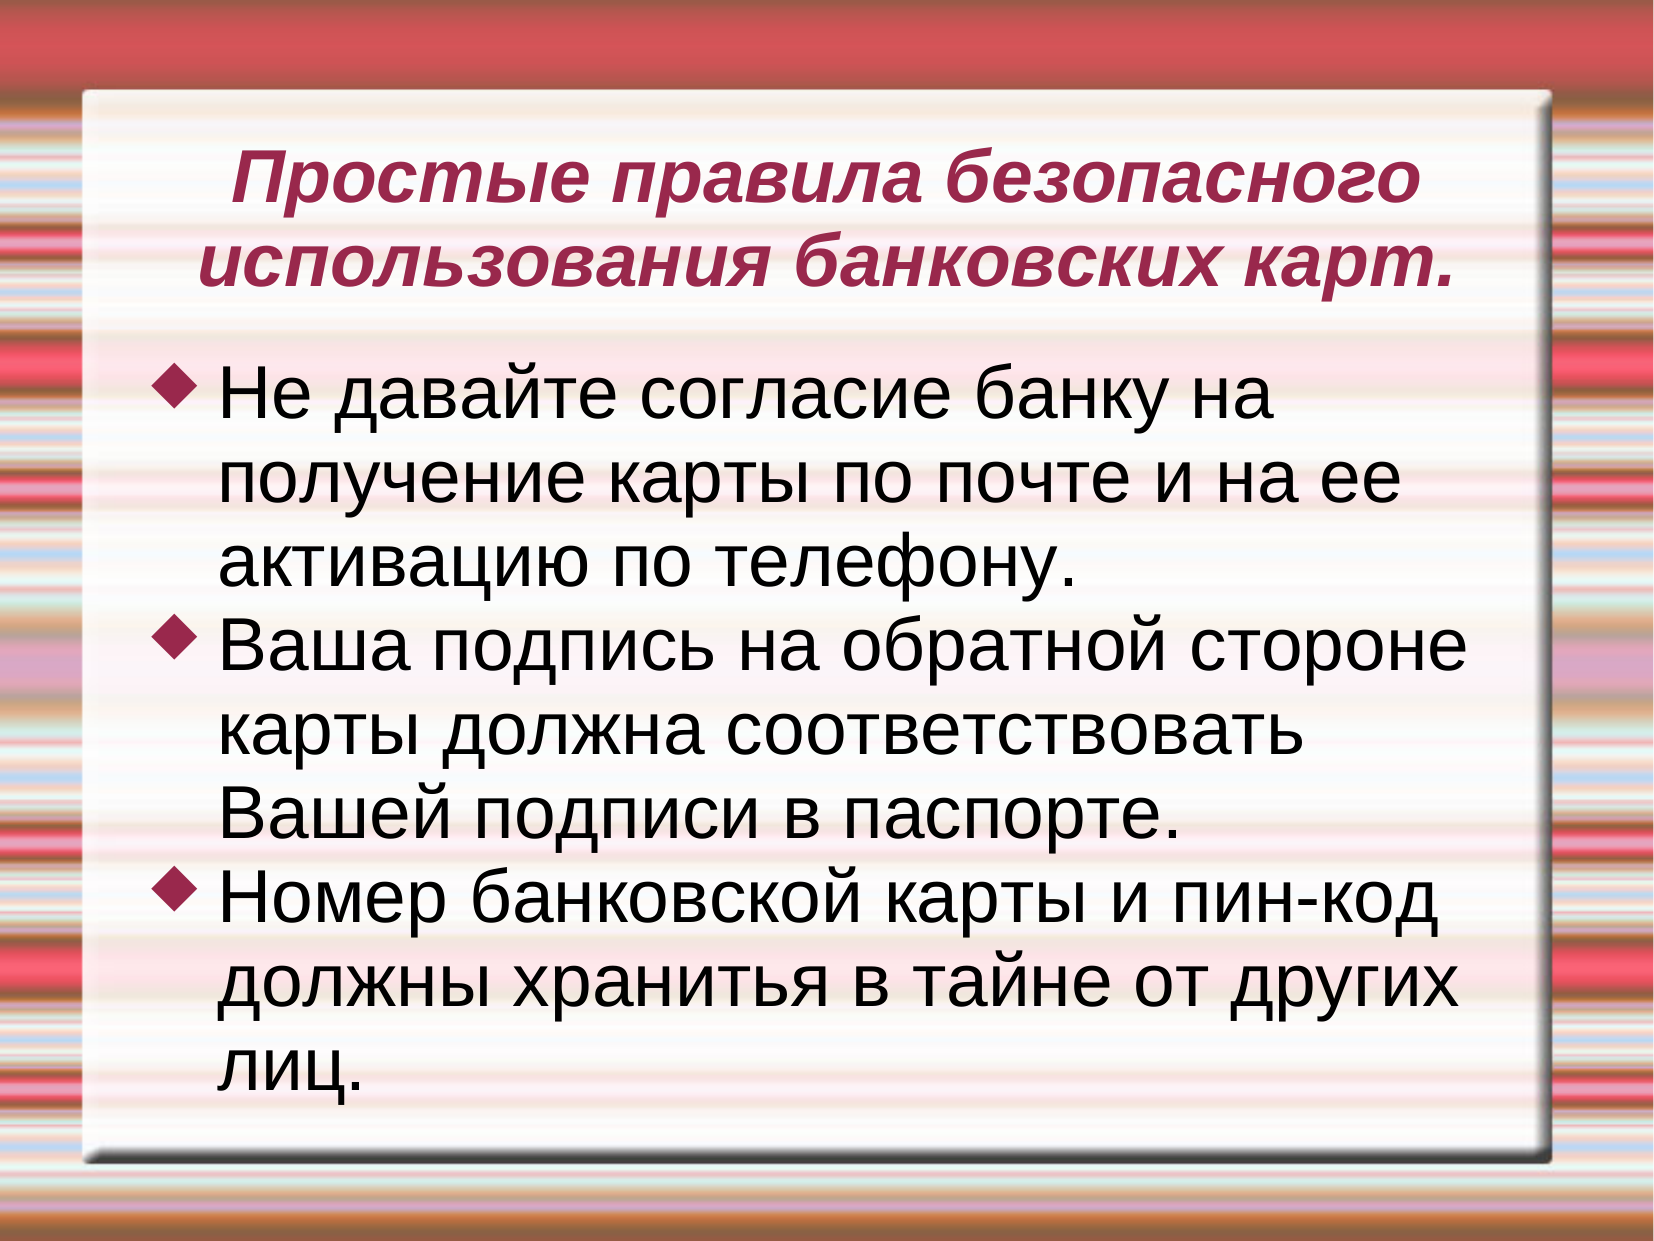

# Простые правила безопасного использования банковских карт.
Не давайте согласие банку на получение карты по почте и на ее активацию по телефону.
Ваша подпись на обратной стороне карты должна соответствовать Вашей подписи в паспорте.
Номер банковской карты и пин-код должны хранитья в тайне от других лиц.